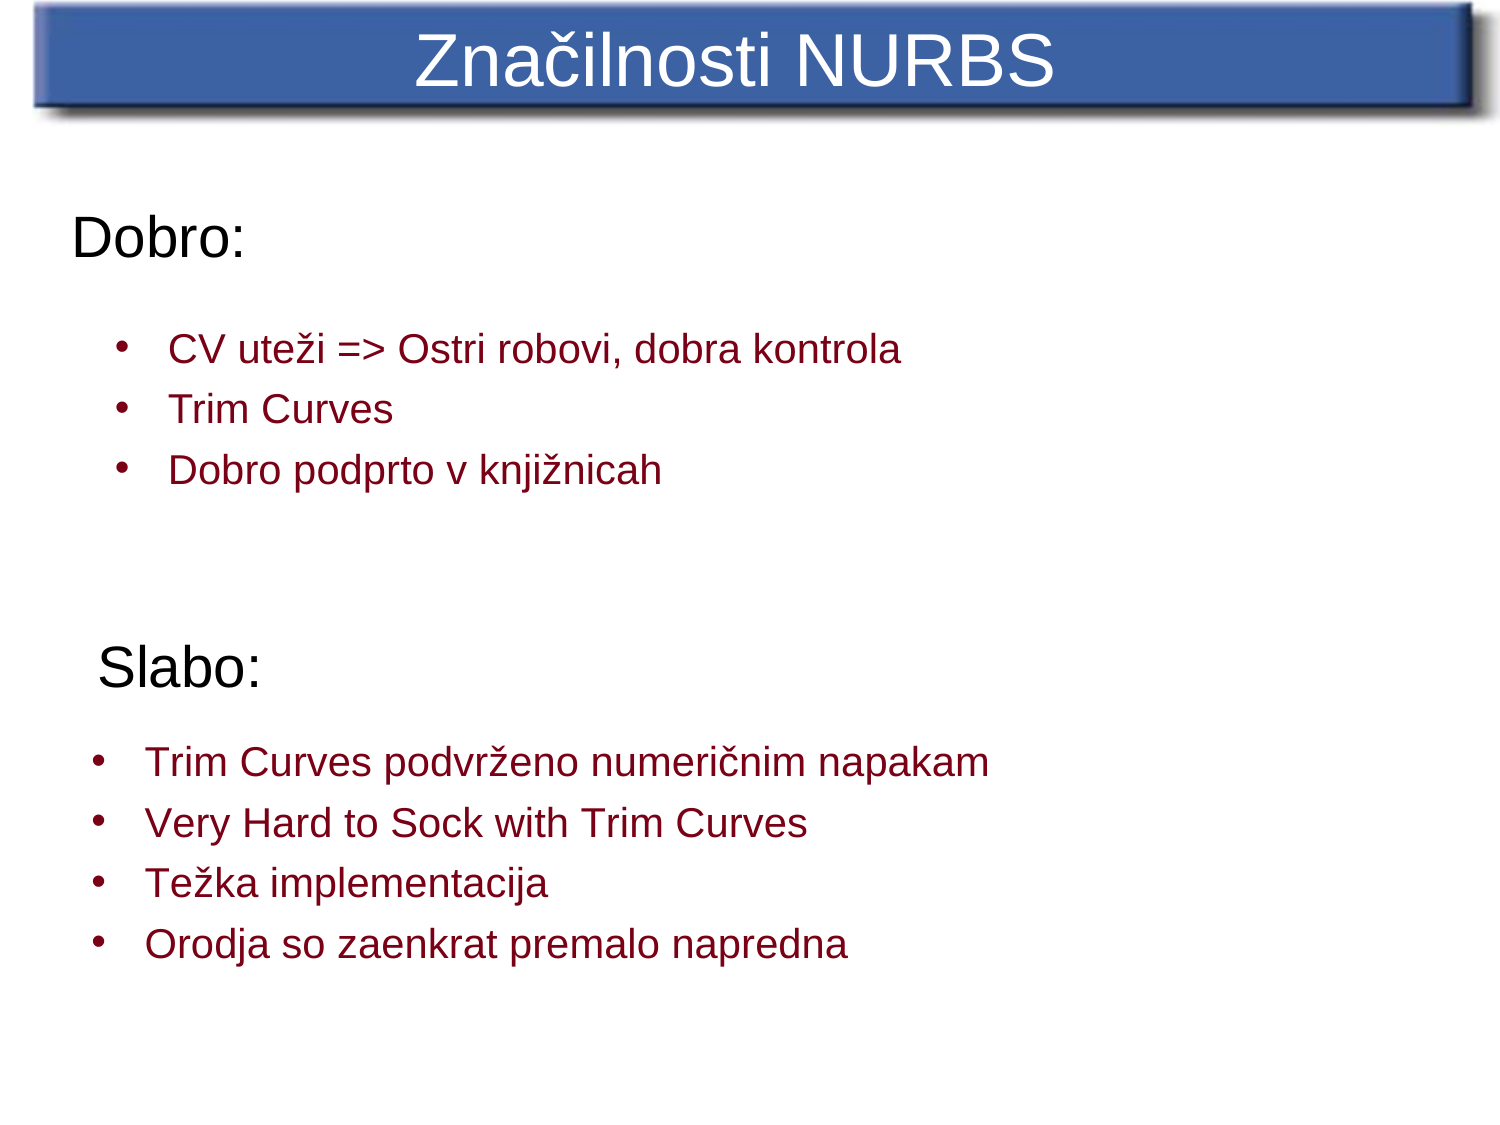

# Značilnosti NURBS
Dobro:
CV uteži => Ostri robovi, dobra kontrola
Trim Curves
Dobro podprto v knjižnicah
Slabo:
Trim Curves podvrženo numeričnim napakam
Very Hard to Sock with Trim Curves
Težka implementacija
Orodja so zaenkrat premalo napredna